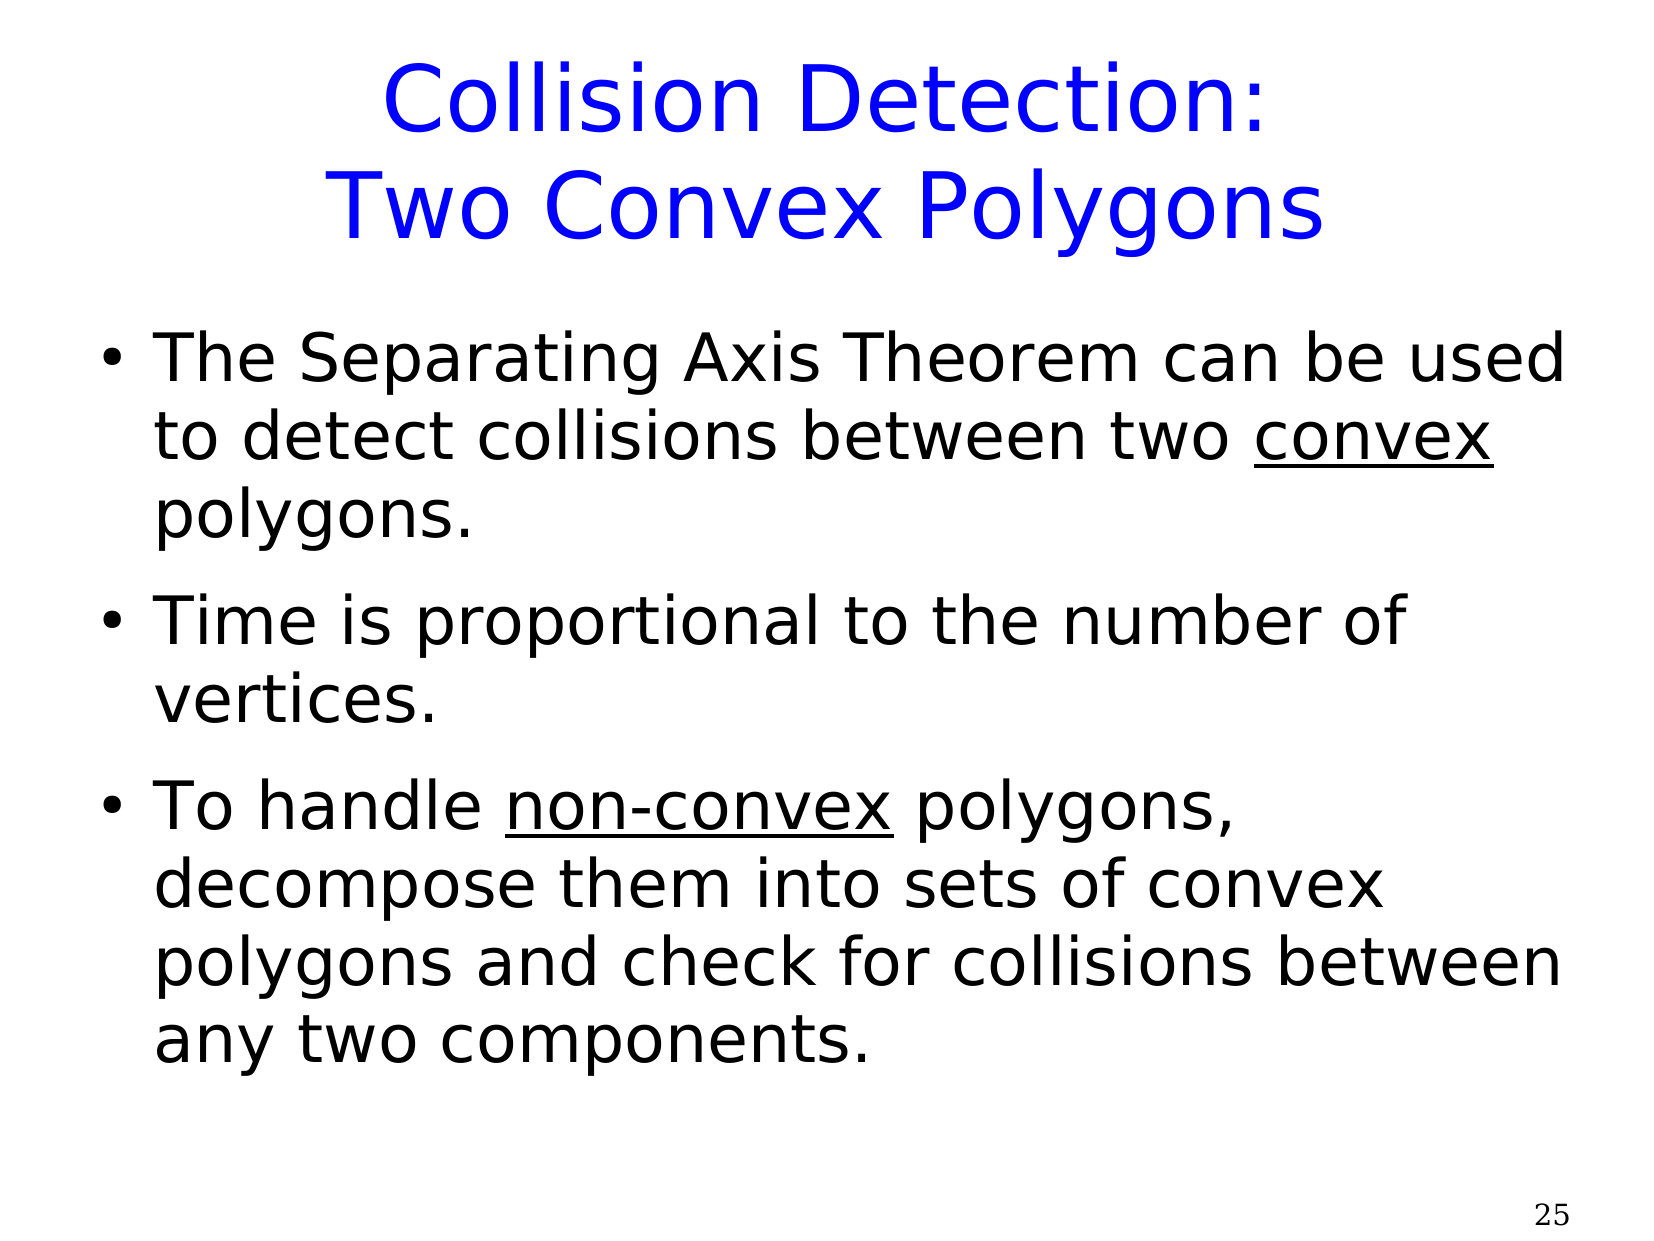

# Collision Detection: Two Convex Polygons
The Separating Axis Theorem can be used to detect collisions between two convex polygons.
Time is proportional to the number of vertices.
To handle non-convex polygons, decompose them into sets of convex polygons and check for collisions between any two components.
25